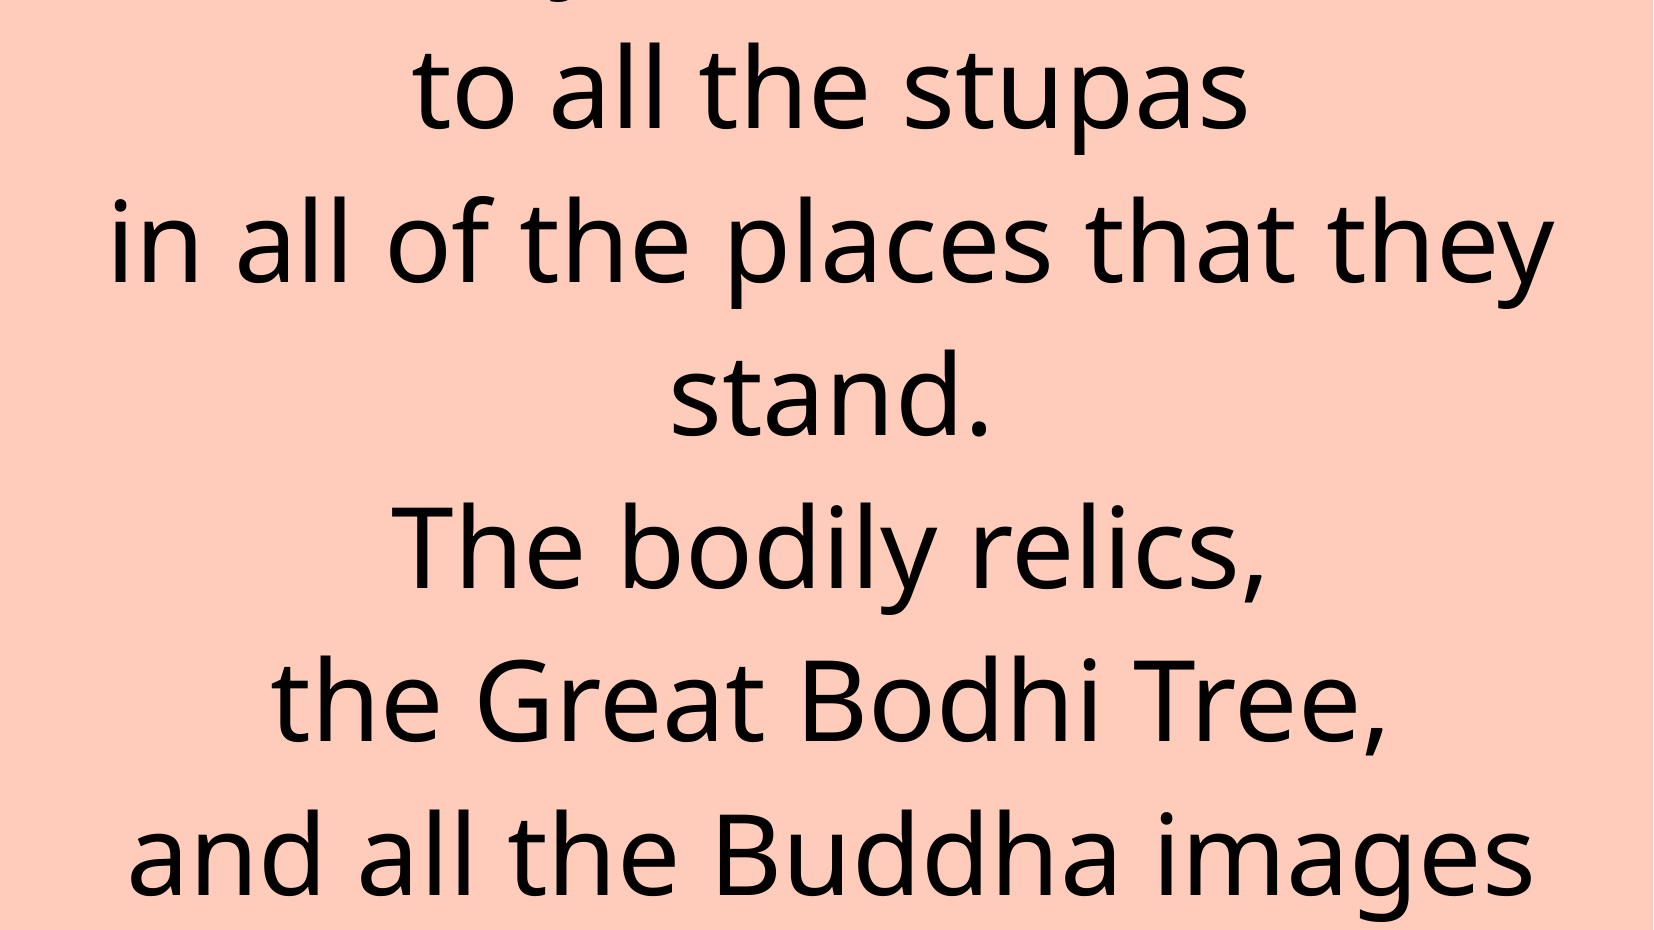

# I show my humble reverence
to all the stupas
in all of the places that they stand.
The bodily relics,
the Great Bodhi Tree,
and all the Buddha images forever.